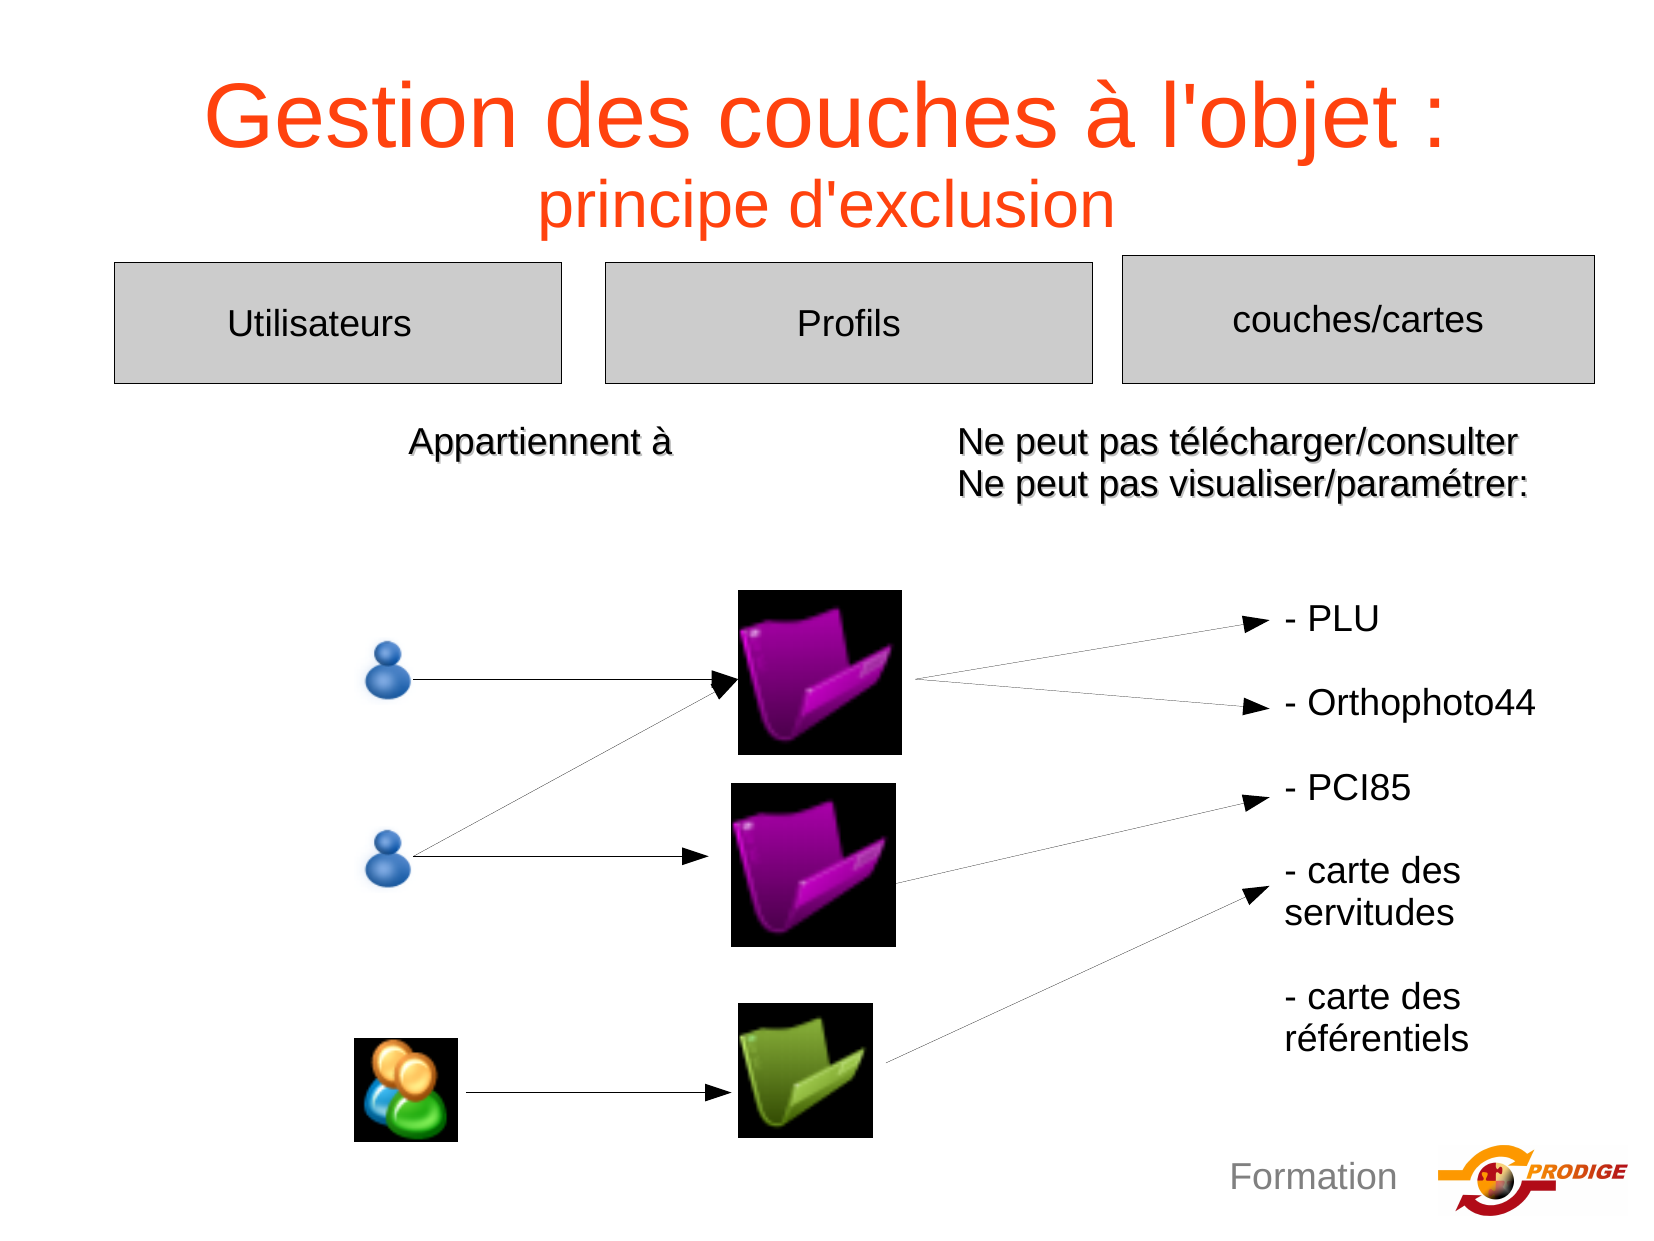

# Gestion des couches à l'objet : principe d'exclusion
couches/cartes
Utilisateurs
Profils
Appartiennent à
Ne peut pas télécharger/consulter
Ne peut pas visualiser/paramétrer:
- PLU
- Orthophoto44
- PCI85
- carte des servitudes
- carte des référentiels